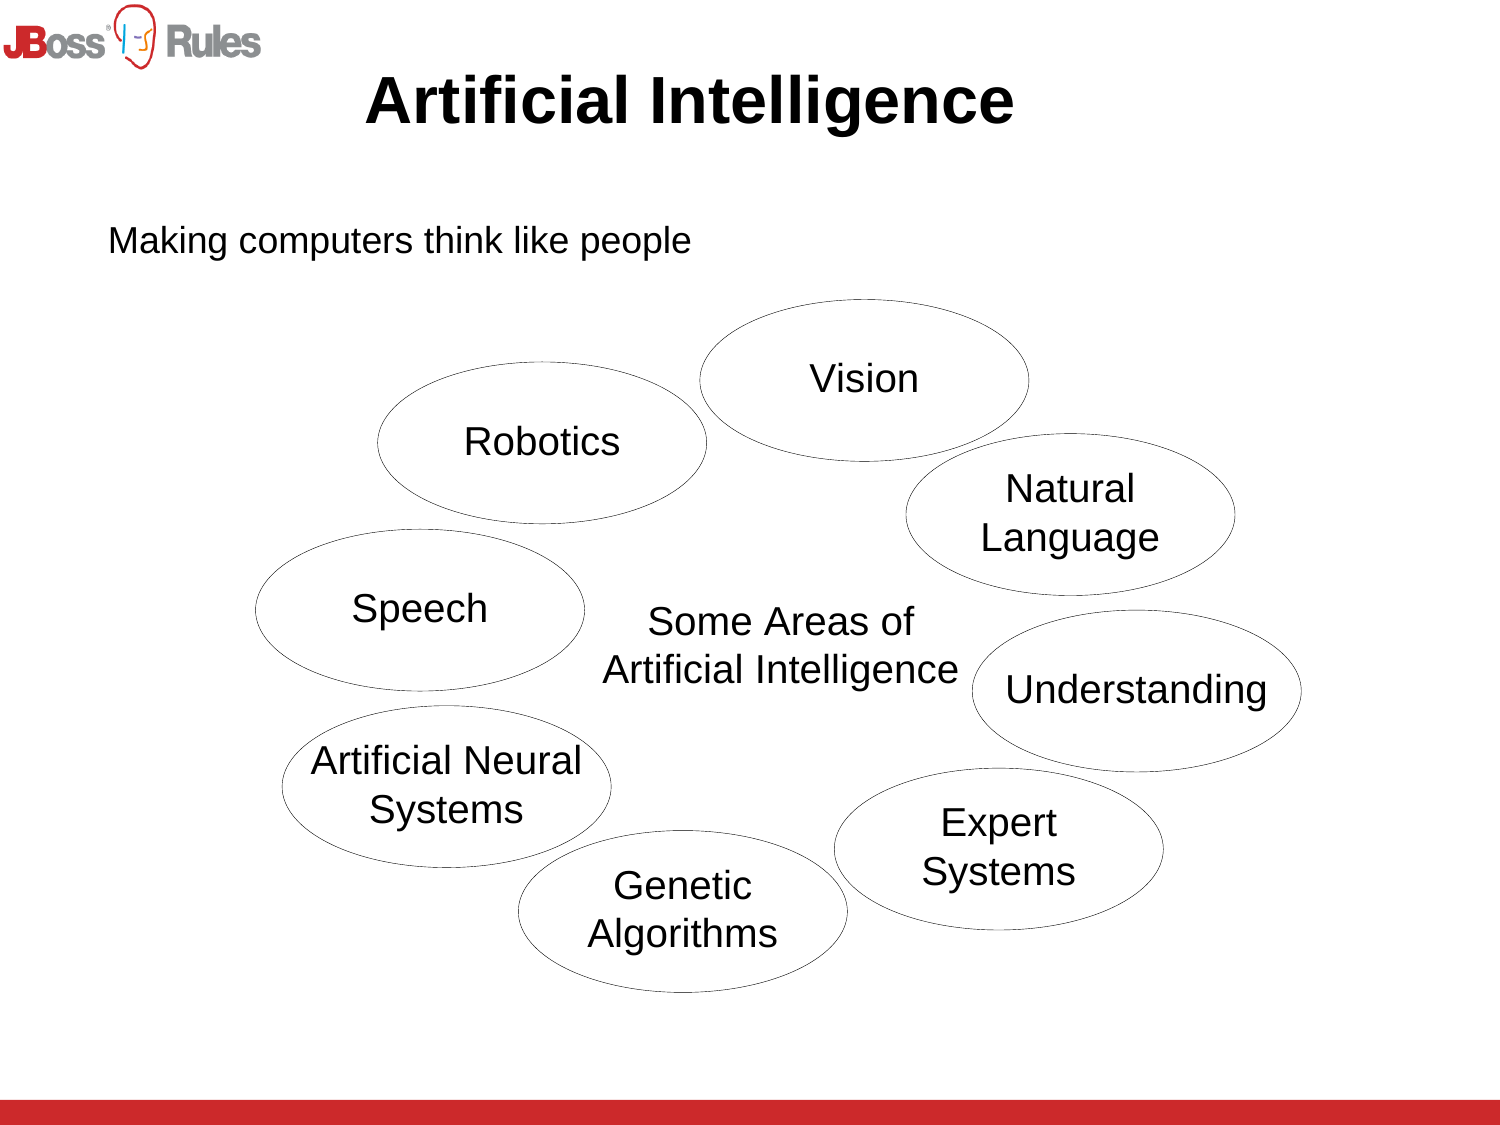

# Artificial Intelligence
Making computers think like people